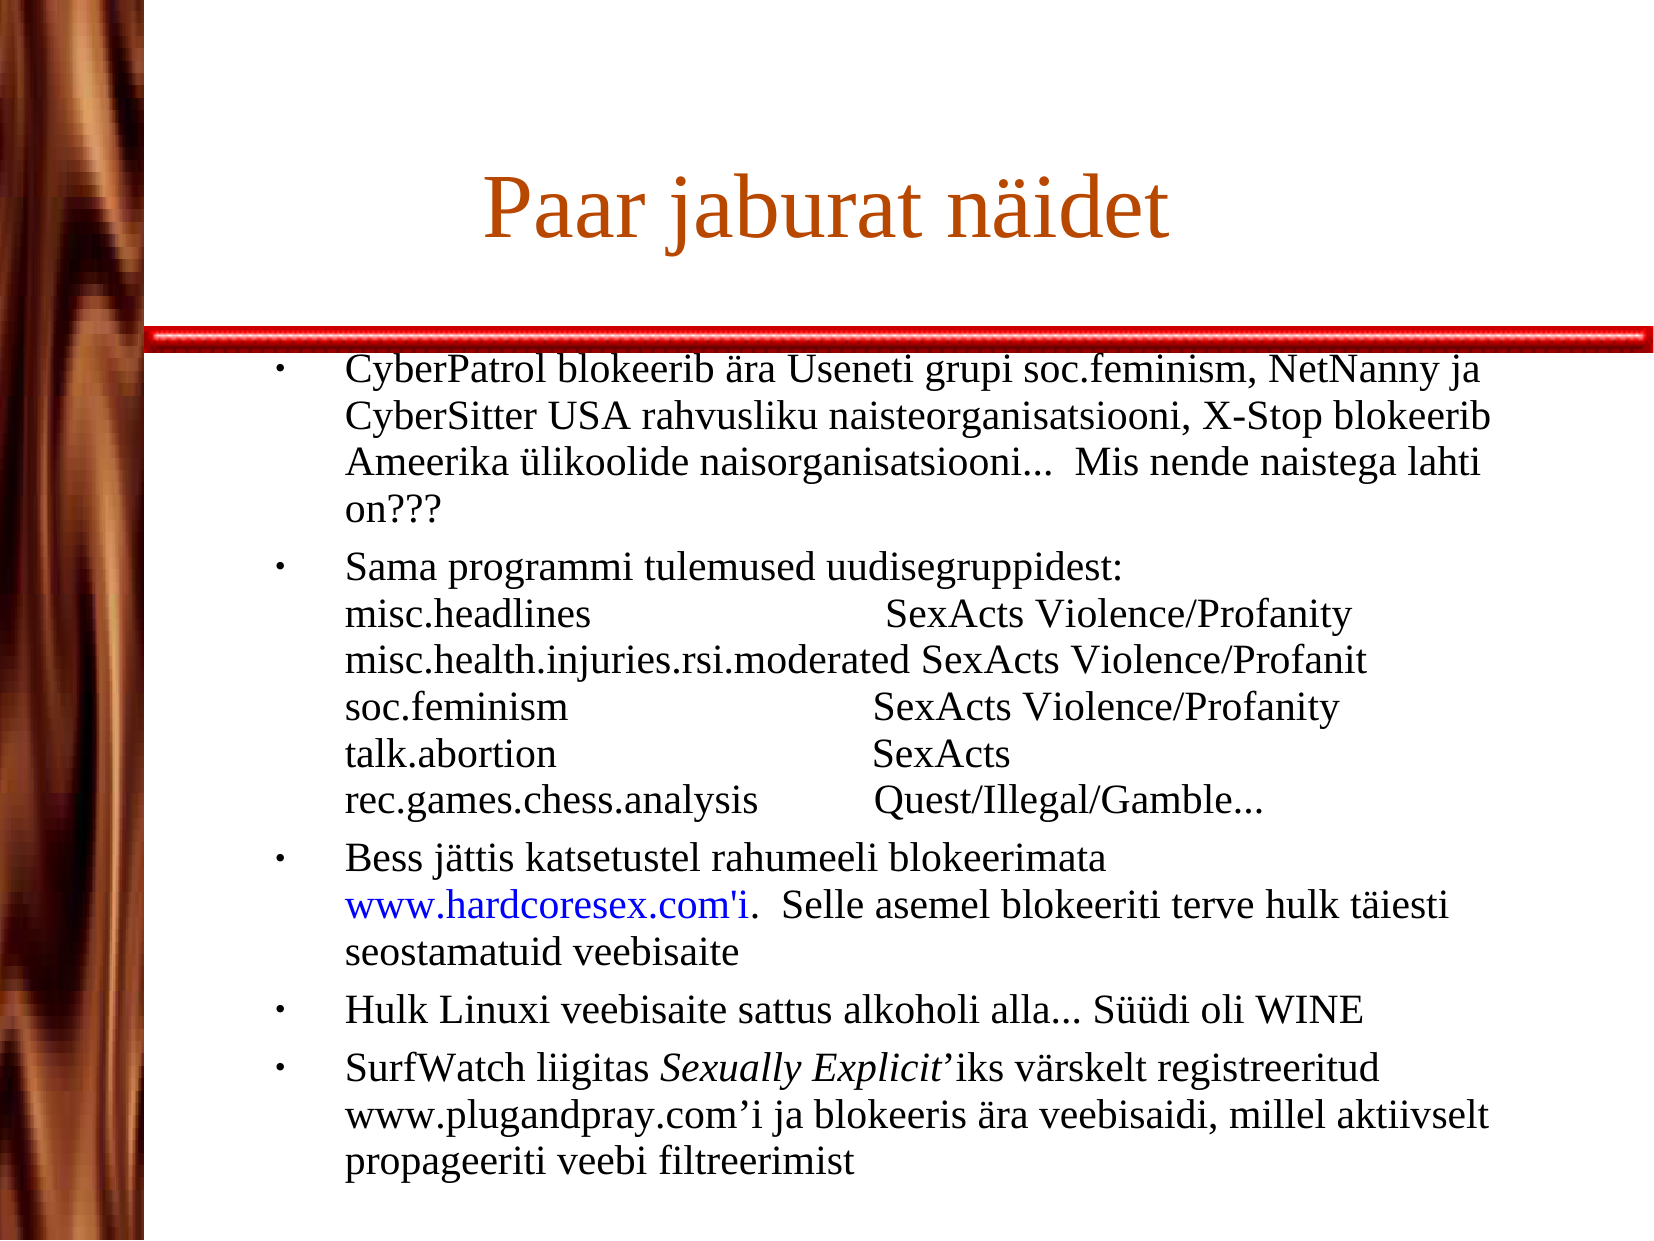

# Paar jaburat näidet
CyberPatrol blokeerib ära Useneti grupi soc.feminism, NetNanny ja CyberSitter USA rahvusliku naisteorganisatsiooni, X-Stop blokeerib Ameerika ülikoolide naisorganisatsiooni... Mis nende naistega lahti on???
Sama programmi tulemused uudisegruppidest:
misc.headlines SexActs Violence/Profanity
misc.health.injuries.rsi.moderated SexActs Violence/Profanit
soc.feminism SexActs Violence/Profanity
talk.abortion SexActs
rec.games.chess.analysis Quest/Illegal/Gamble...
Bess jättis katsetustel rahumeeli blokeerimata www.hardcoresex.com'i. Selle asemel blokeeriti terve hulk täiesti seostamatuid veebisaite
Hulk Linuxi veebisaite sattus alkoholi alla... Süüdi oli WINE
SurfWatch liigitas Sexually Explicit’iks värskelt registreeritud www.plugandpray.com’i ja blokeeris ära veebisaidi, millel aktiivselt propageeriti veebi filtreerimist